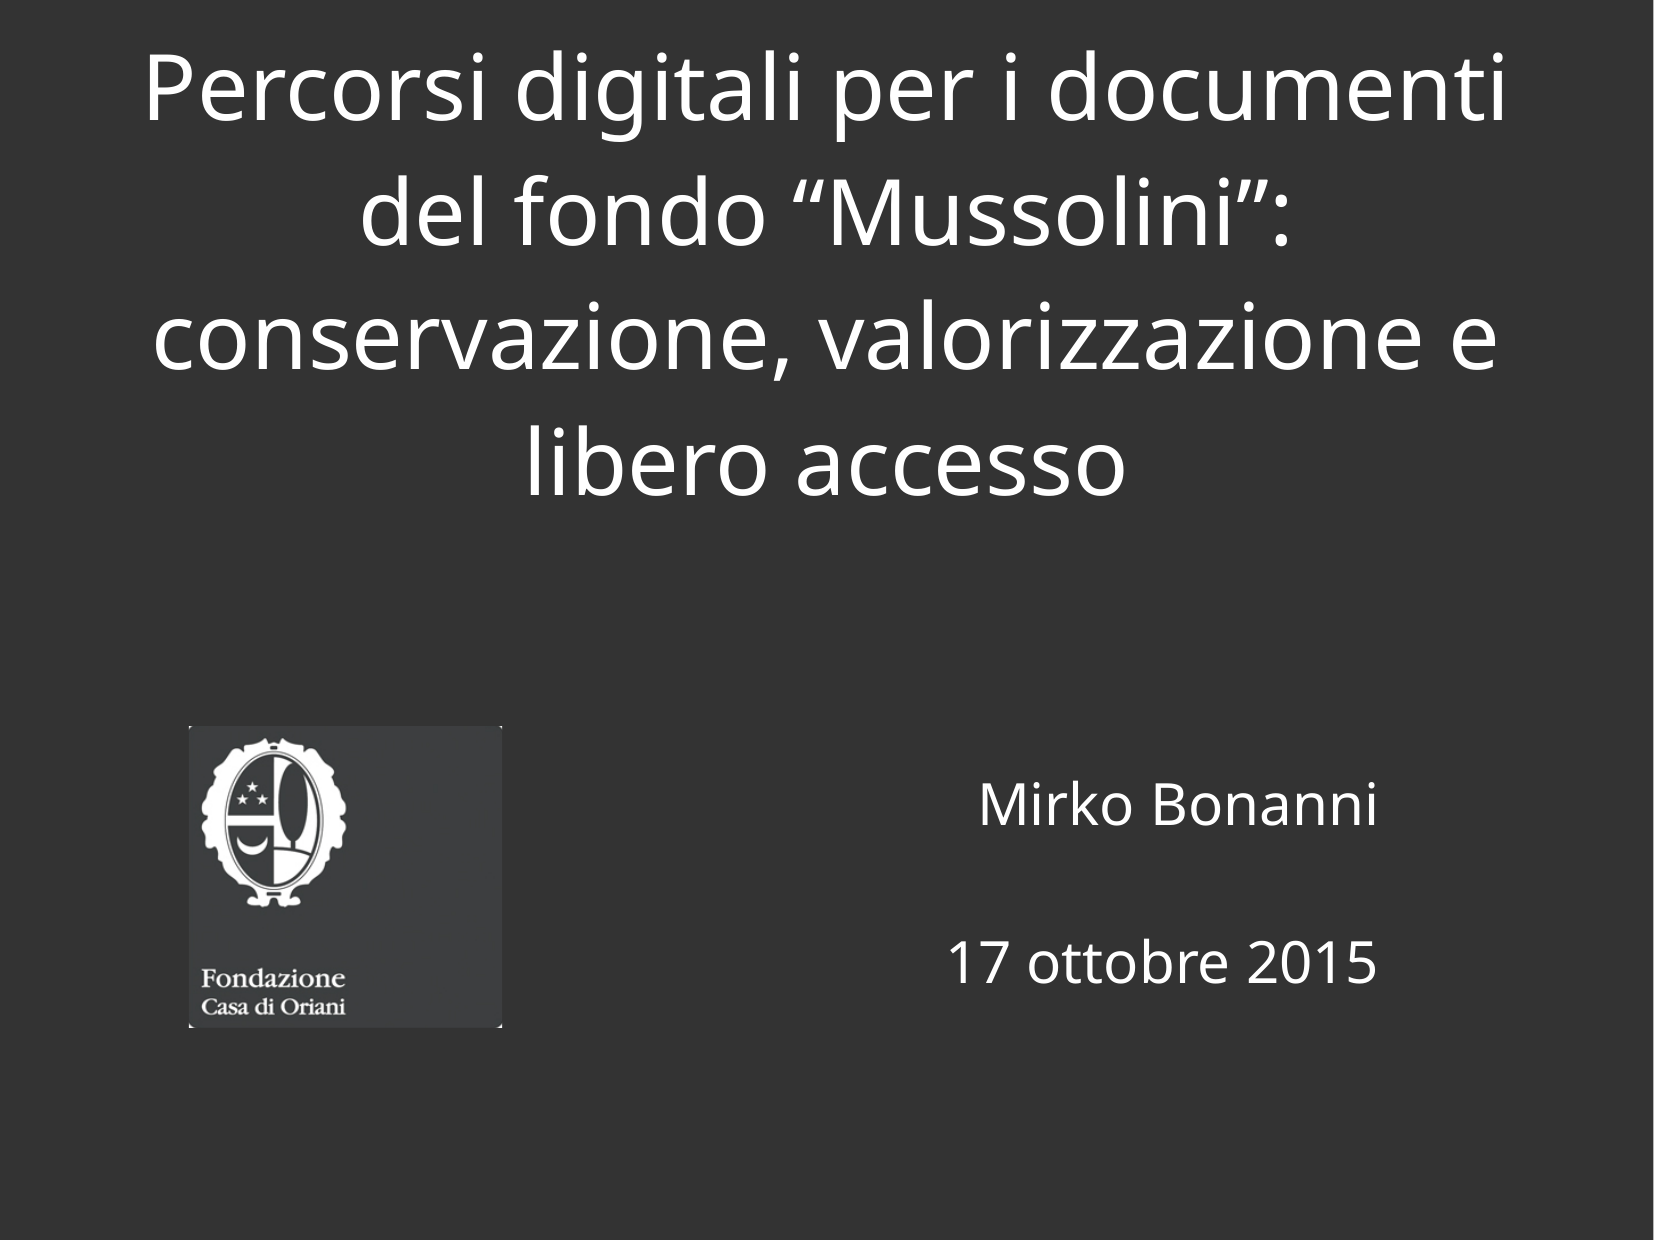

# Percorsi digitali per i documenti del fondo “Mussolini”: conservazione, valorizzazione e libero accesso
Mirko Bonanni
17 ottobre 2015